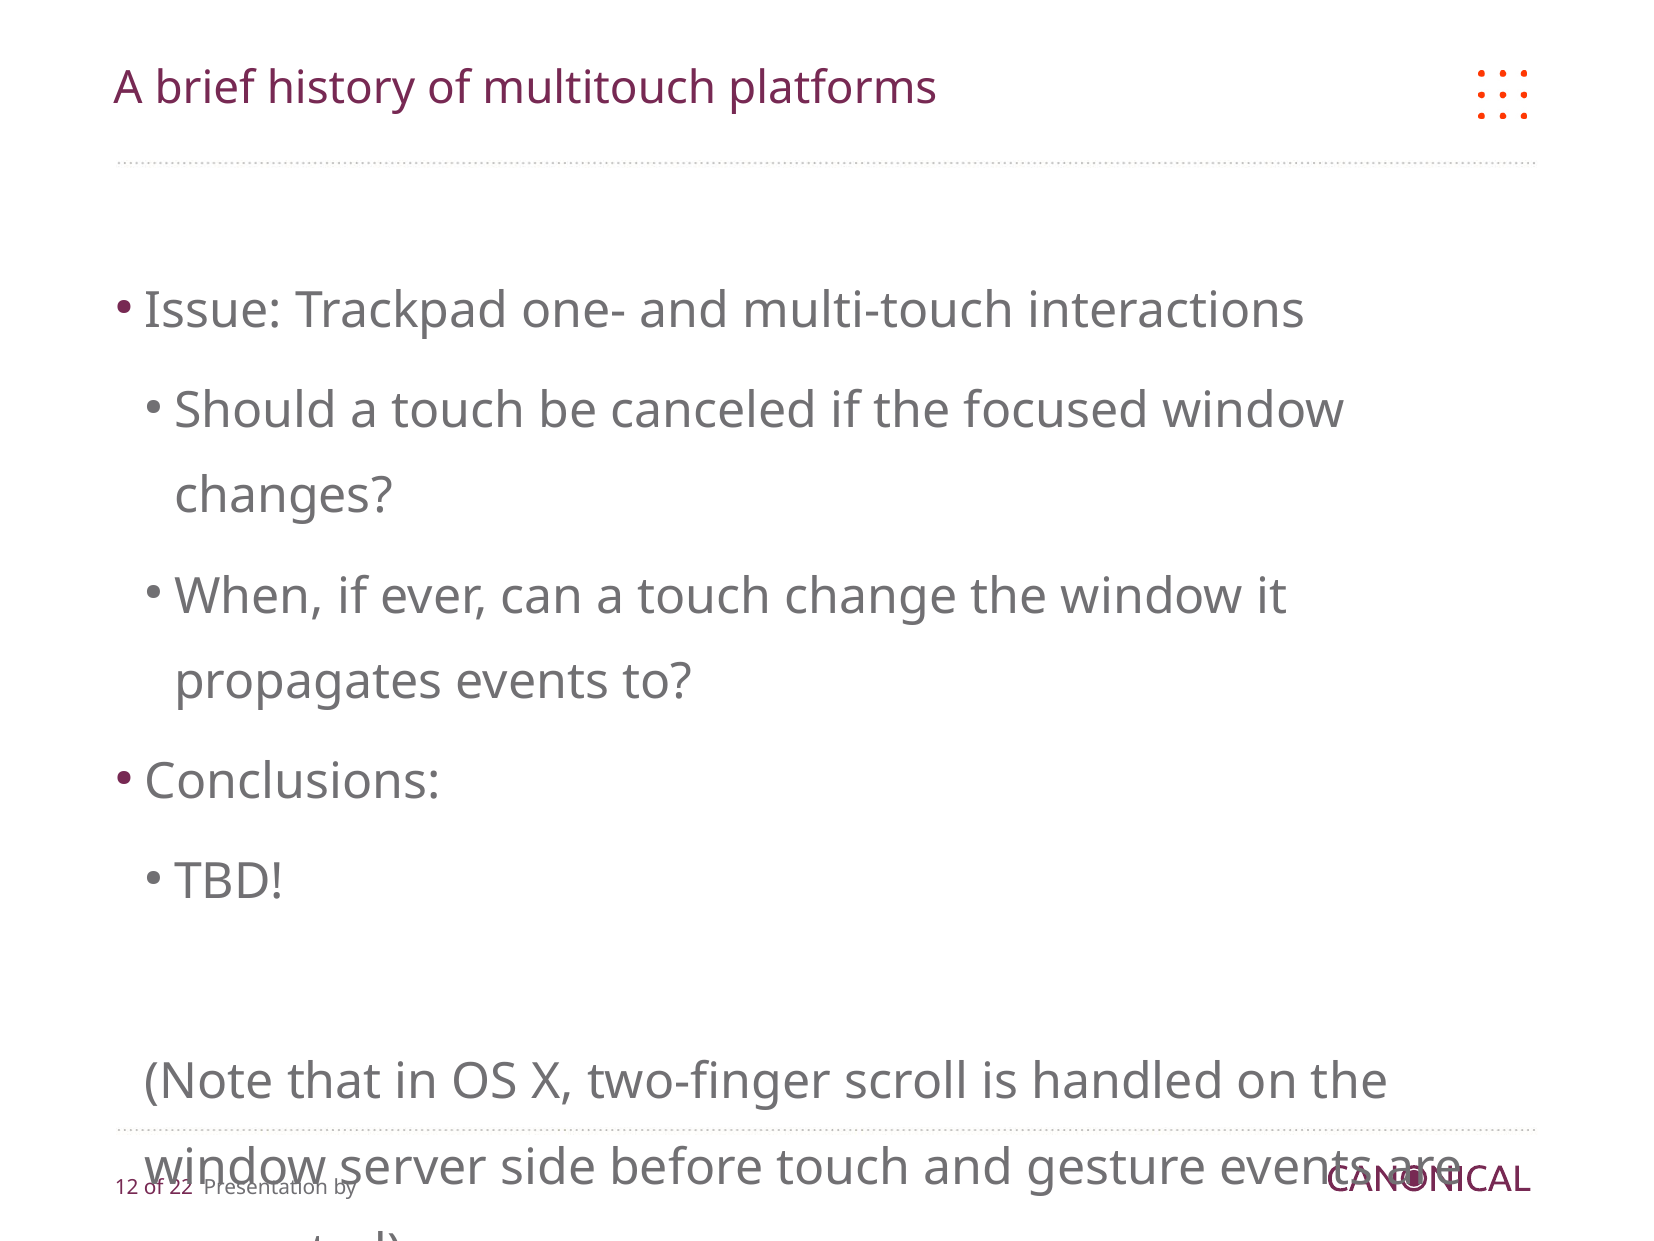

# A brief history of multitouch platforms
Issue: Trackpad one- and multi-touch interactions
Should a touch be canceled if the focused window changes?
When, if ever, can a touch change the window it propagates events to?
Conclusions:
TBD!
(Note that in OS X, two-finger scroll is handled on the window server side before touch and gesture events are generated)